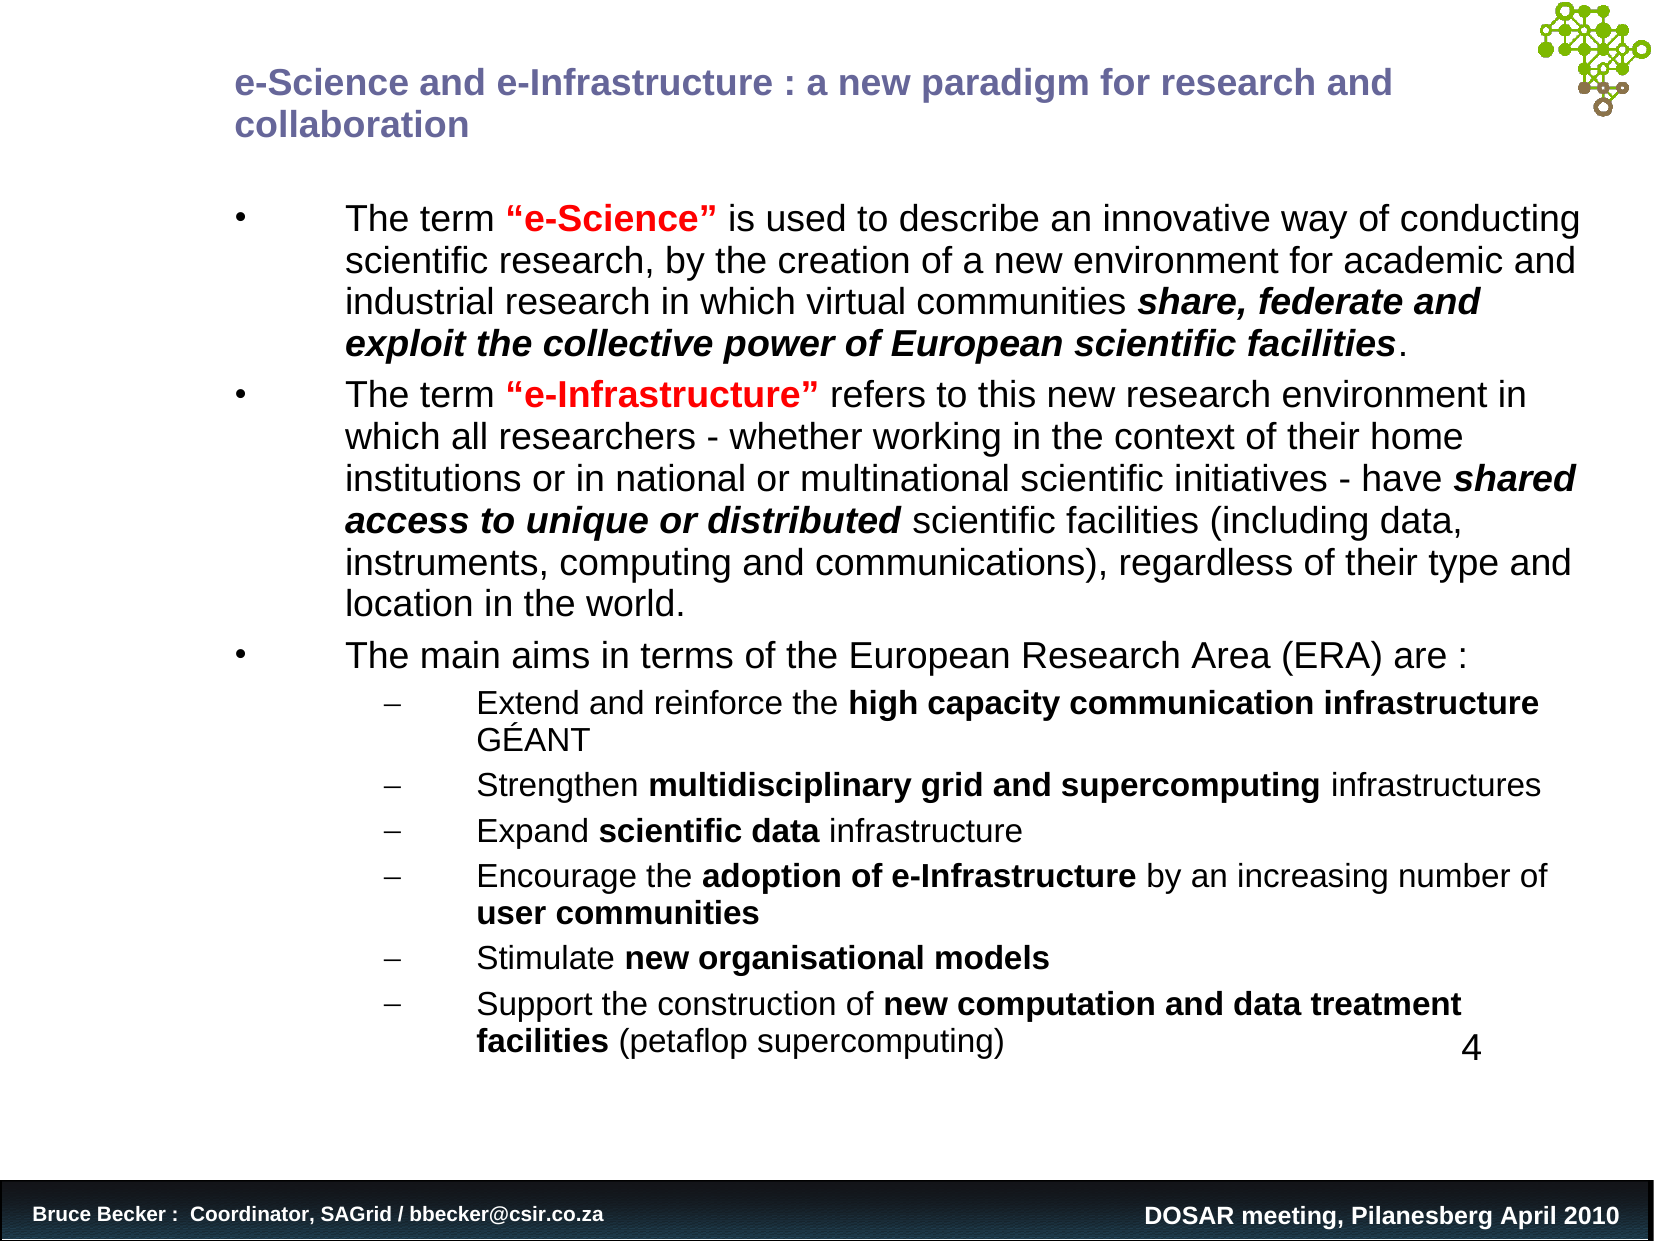

# e-Science and e-Infrastructure : a new paradigm for research and collaboration
The term “e-Science” is used to describe an innovative way of conducting scientific research, by the creation of a new environment for academic and industrial research in which virtual communities share, federate and exploit the collective power of European scientific facilities.
The term “e-Infrastructure” refers to this new research environment in which all researchers - whether working in the context of their home institutions or in national or multinational scientific initiatives - have shared access to unique or distributed scientific facilities (including data, instruments, computing and communications), regardless of their type and location in the world.
The main aims in terms of the European Research Area (ERA) are :
Extend and reinforce the high capacity communication infrastructure GÉANT
Strengthen multidisciplinary grid and supercomputing infrastructures
Expand scientific data infrastructure
Encourage the adoption of e-Infrastructure by an increasing number of user communities
Stimulate new organisational models
Support the construction of new computation and data treatment facilities (petaflop supercomputing)
4